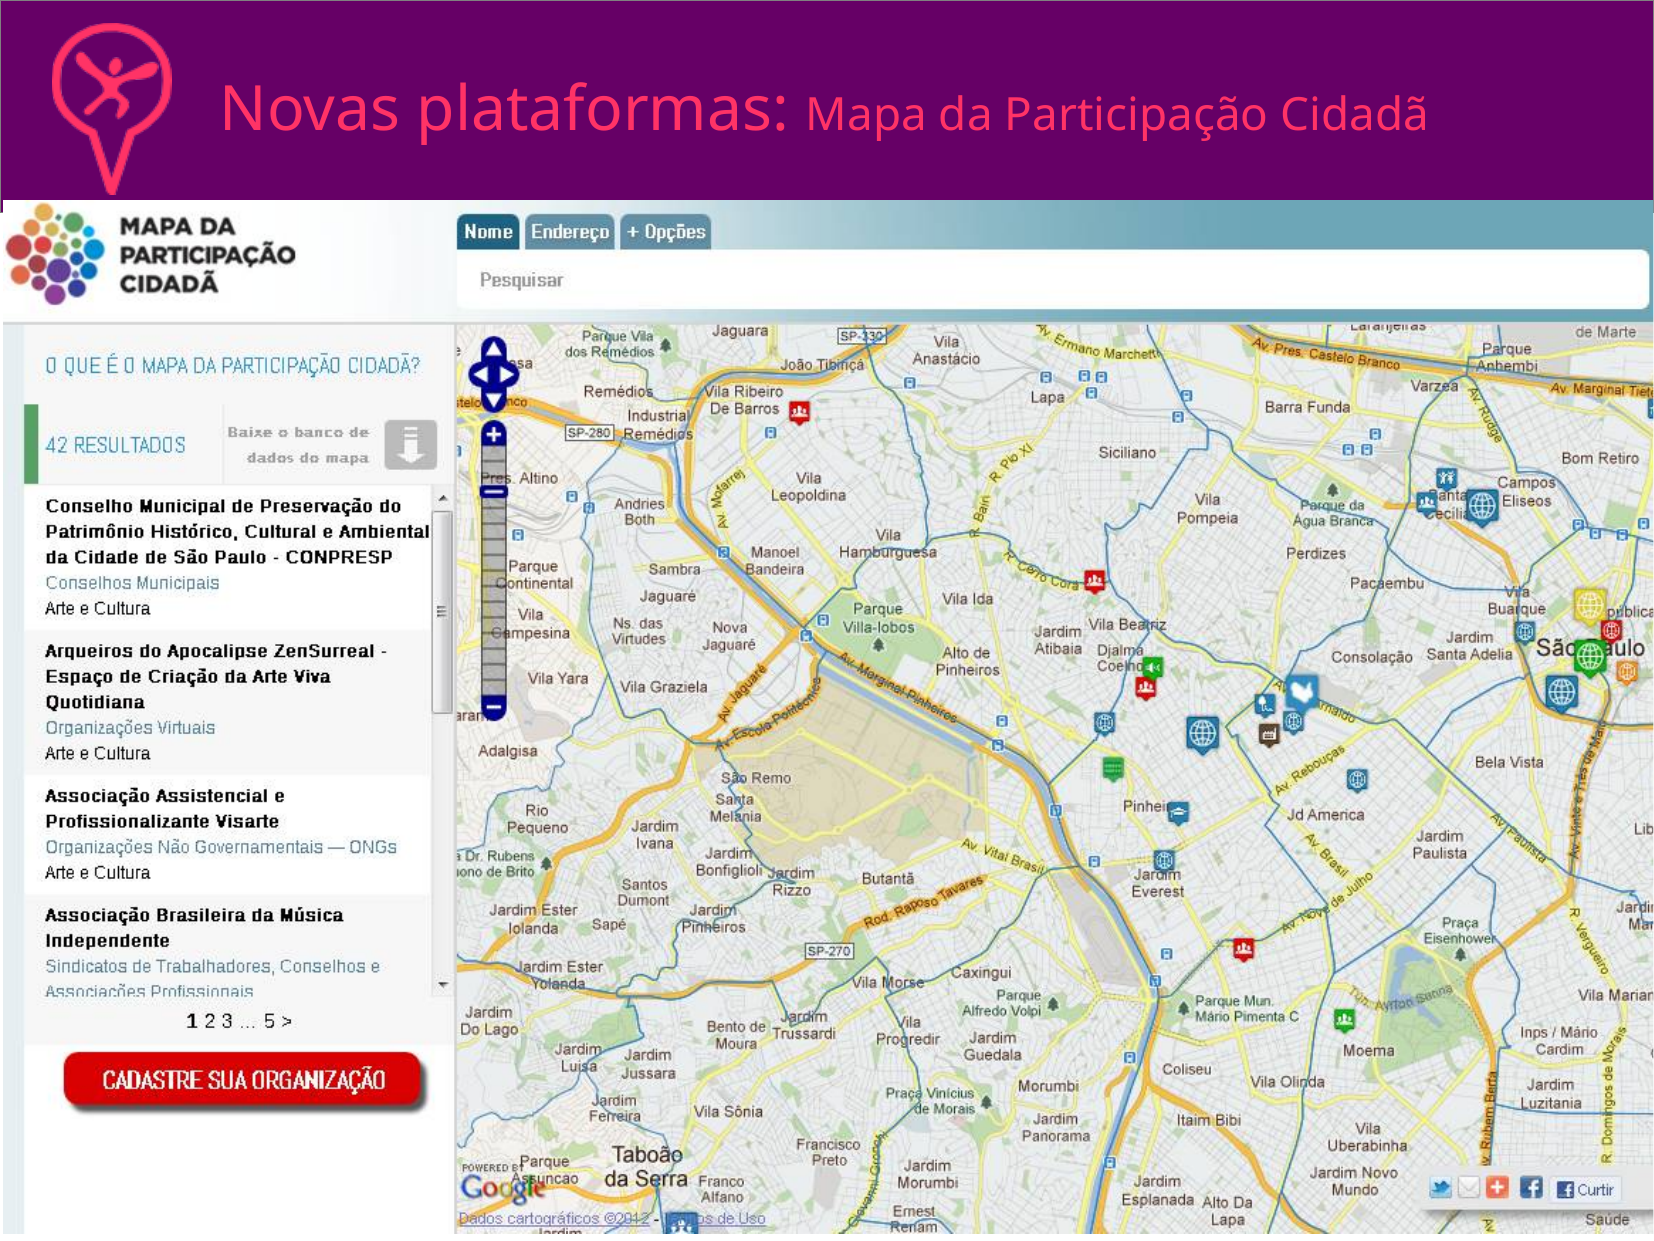

Novas plataformas: Mapa da Participação Cidadã
#